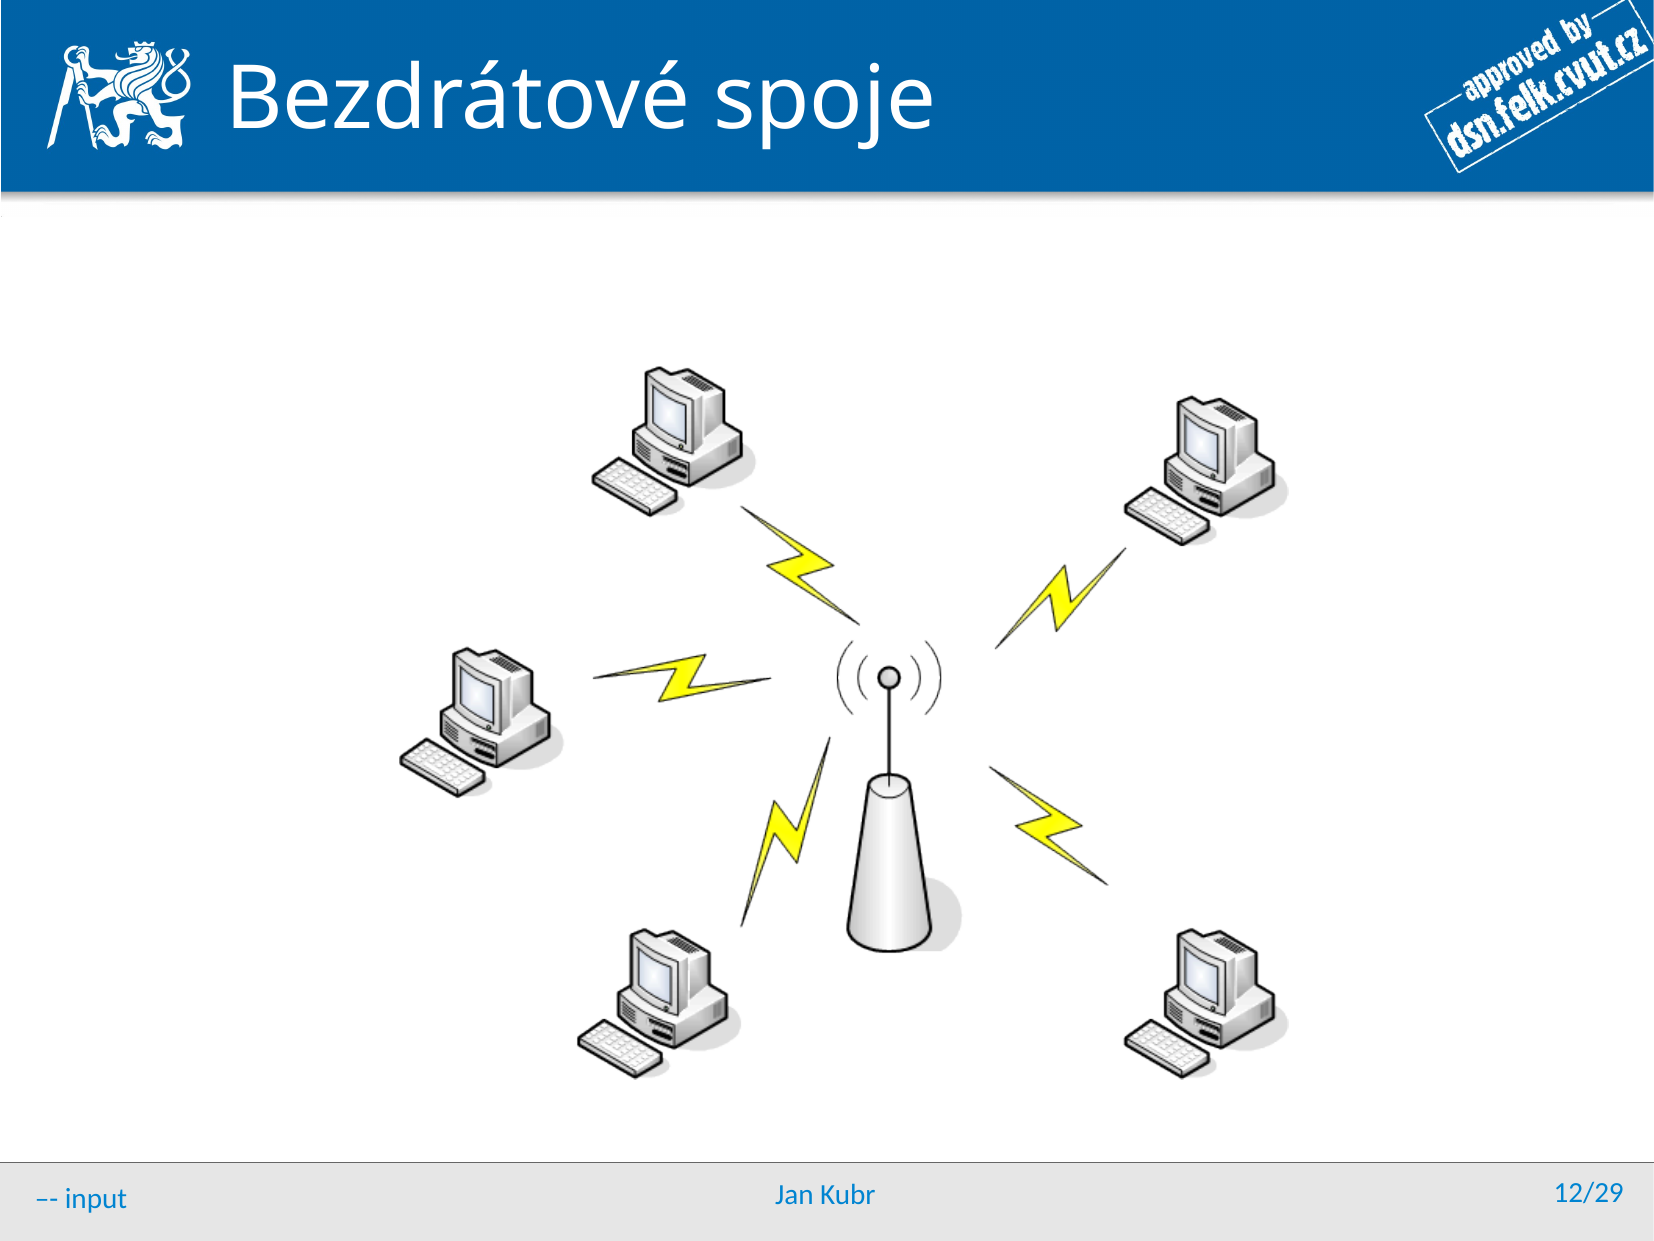

# Bezdrátové spoje
12
Jan Kubr
02/2006